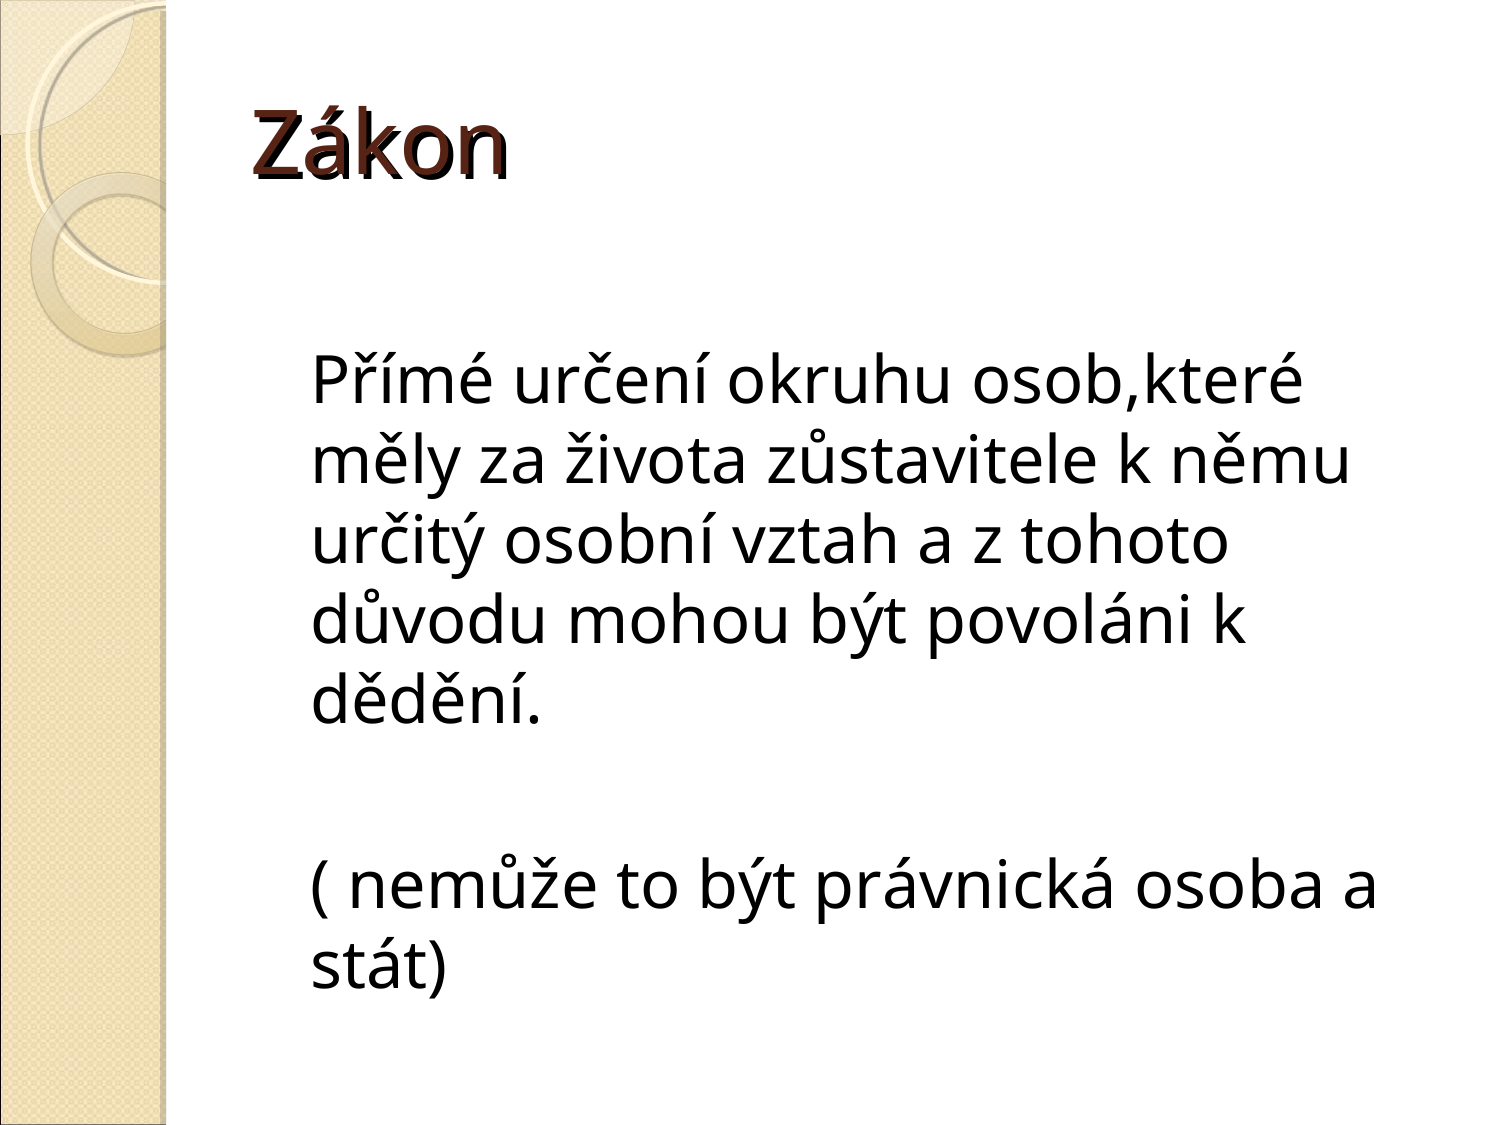

# Zákon
	Přímé určení okruhu osob,které měly za života zůstavitele k němu určitý osobní vztah a z tohoto důvodu mohou být povoláni k dědění.
	( nemůže to být právnická osoba a stát)